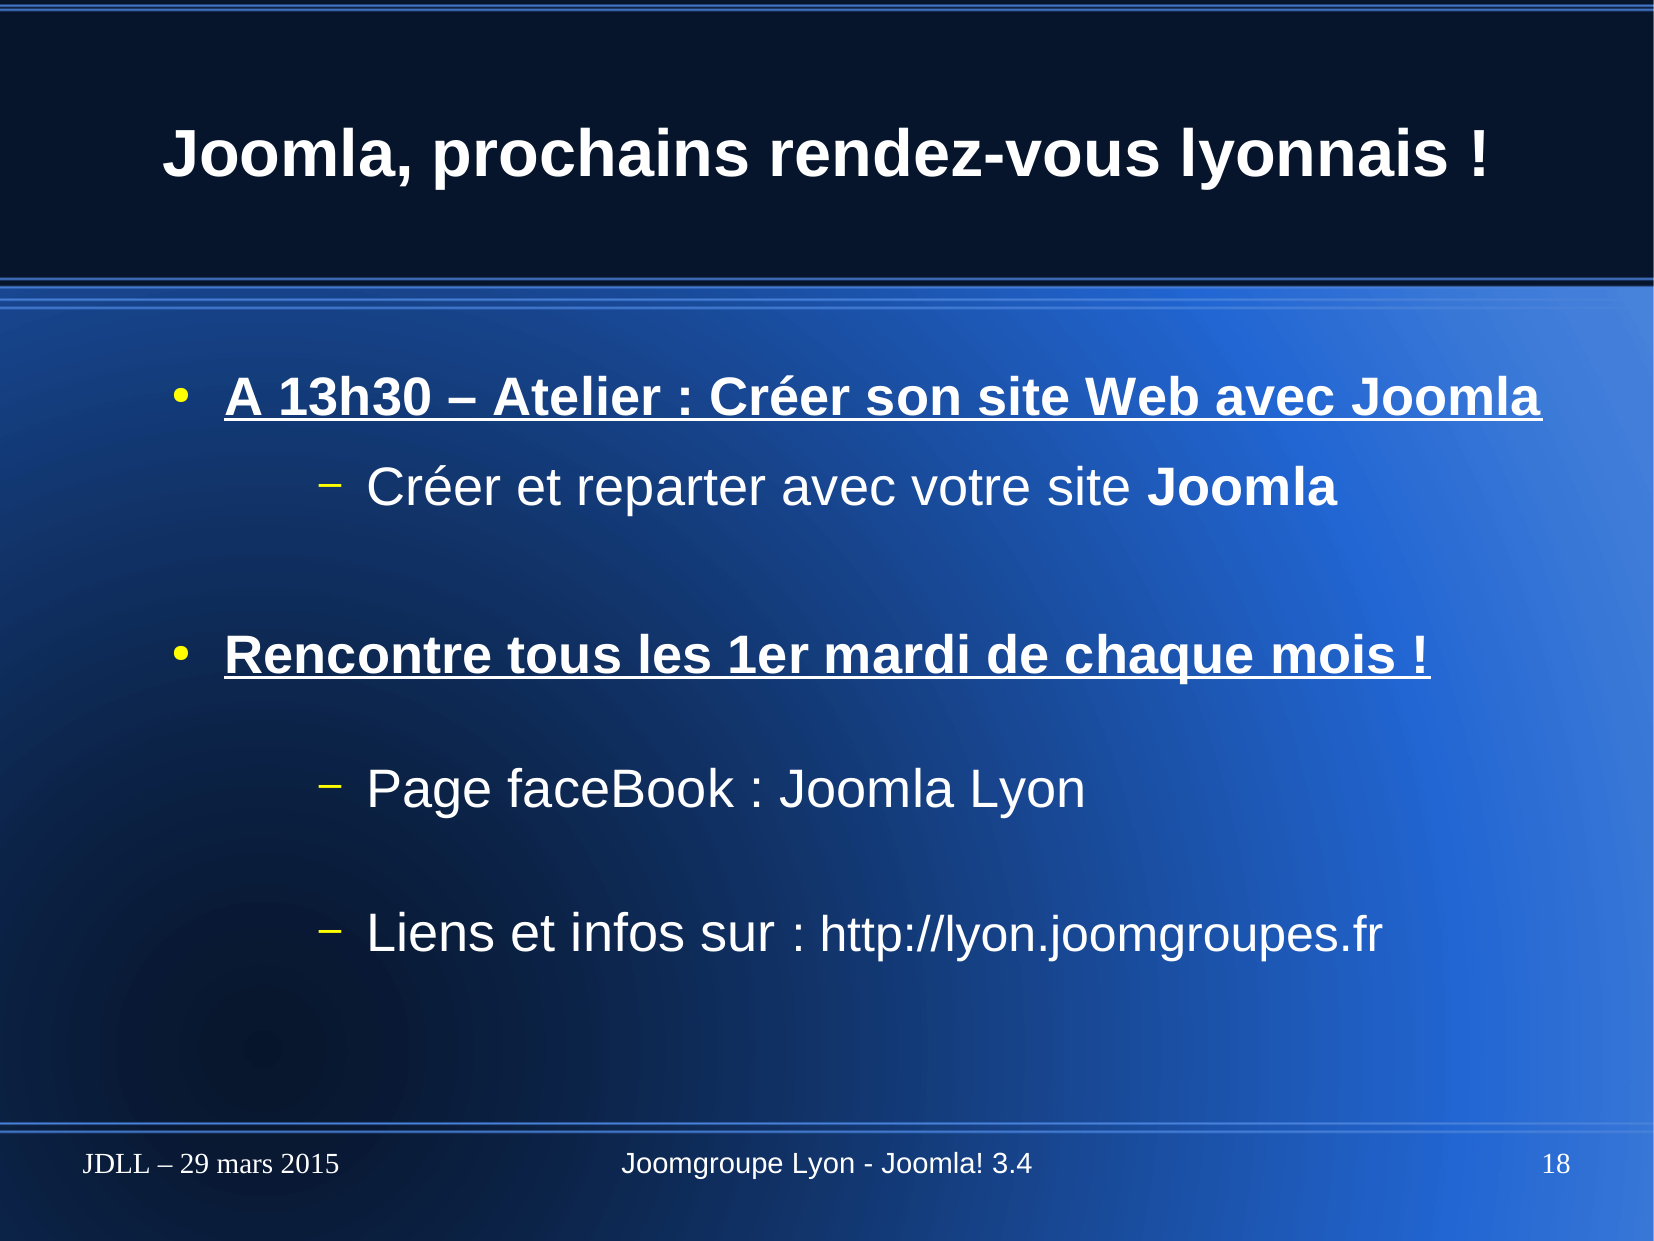

# Joomla, prochains rendez-vous lyonnais !
A 13h30 – Atelier : Créer son site Web avec Joomla
Créer et reparter avec votre site Joomla
Rencontre tous les 1er mardi de chaque mois !
Page faceBook : Joomla Lyon
Liens et infos sur : http://lyon.joomgroupes.fr
29/03/2015
Joomgroupe Lyon - Joomla! 3.4
18